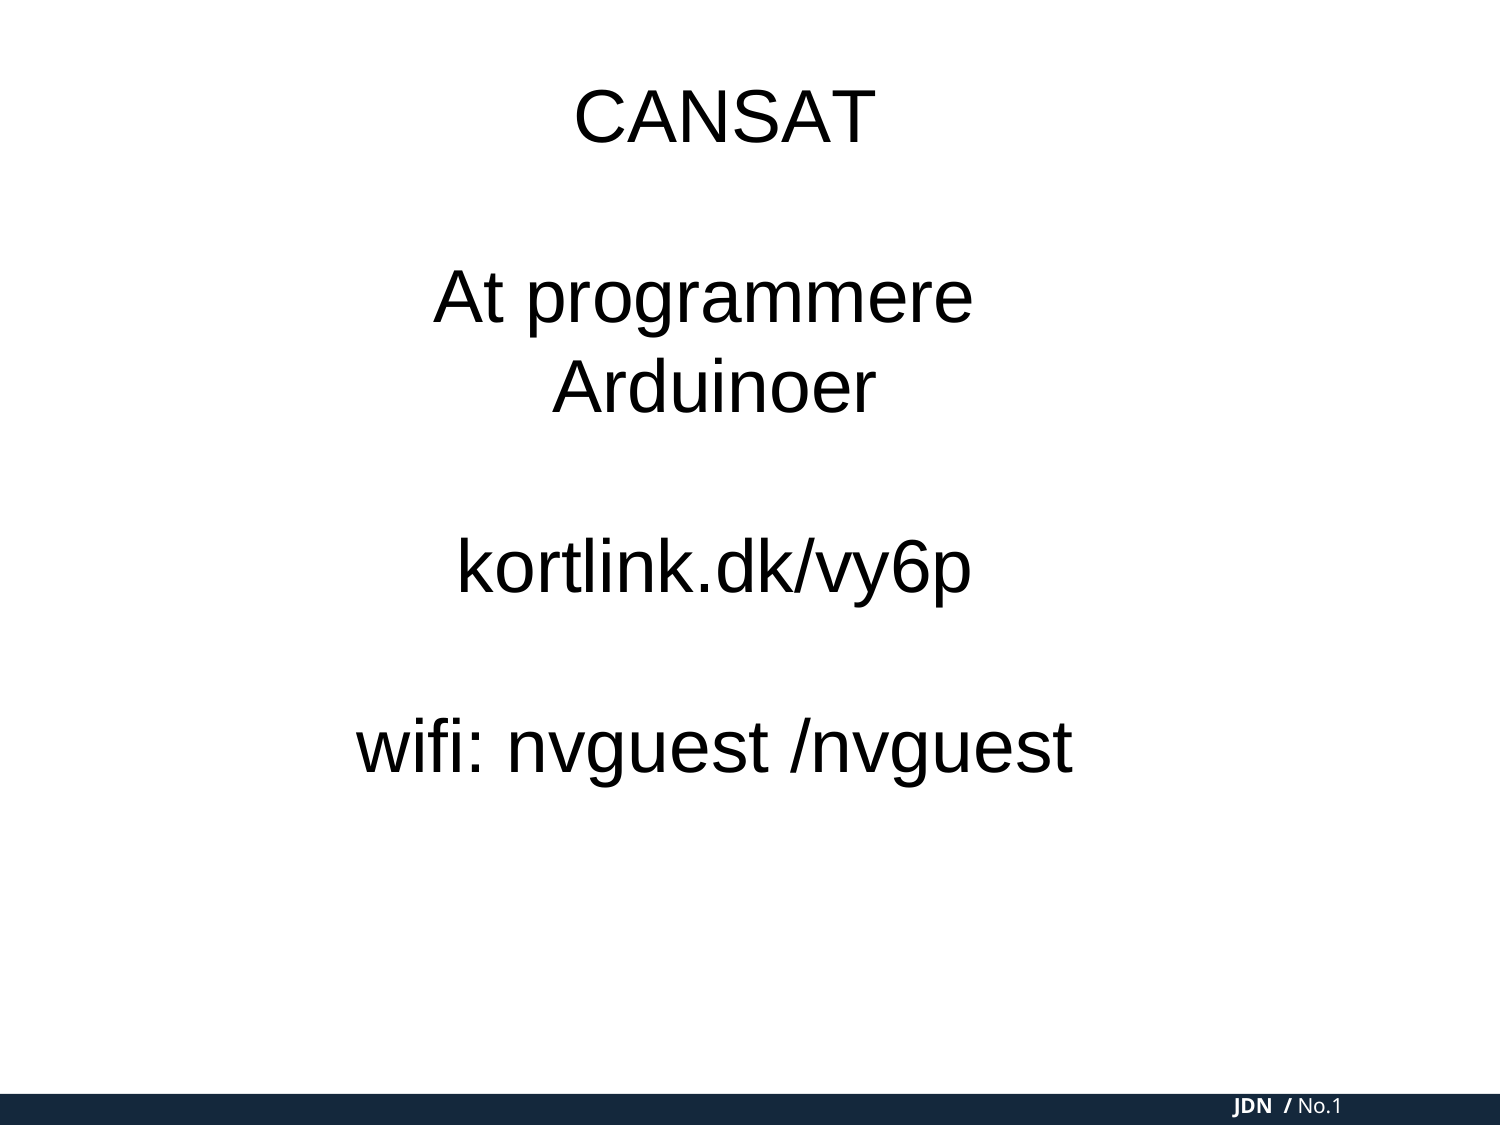

CANSAT
At programmere
Arduinoer
kortlink.dk/vy6p
wifi: nvguest /nvguest
Jens Dalsgaard Nielsen